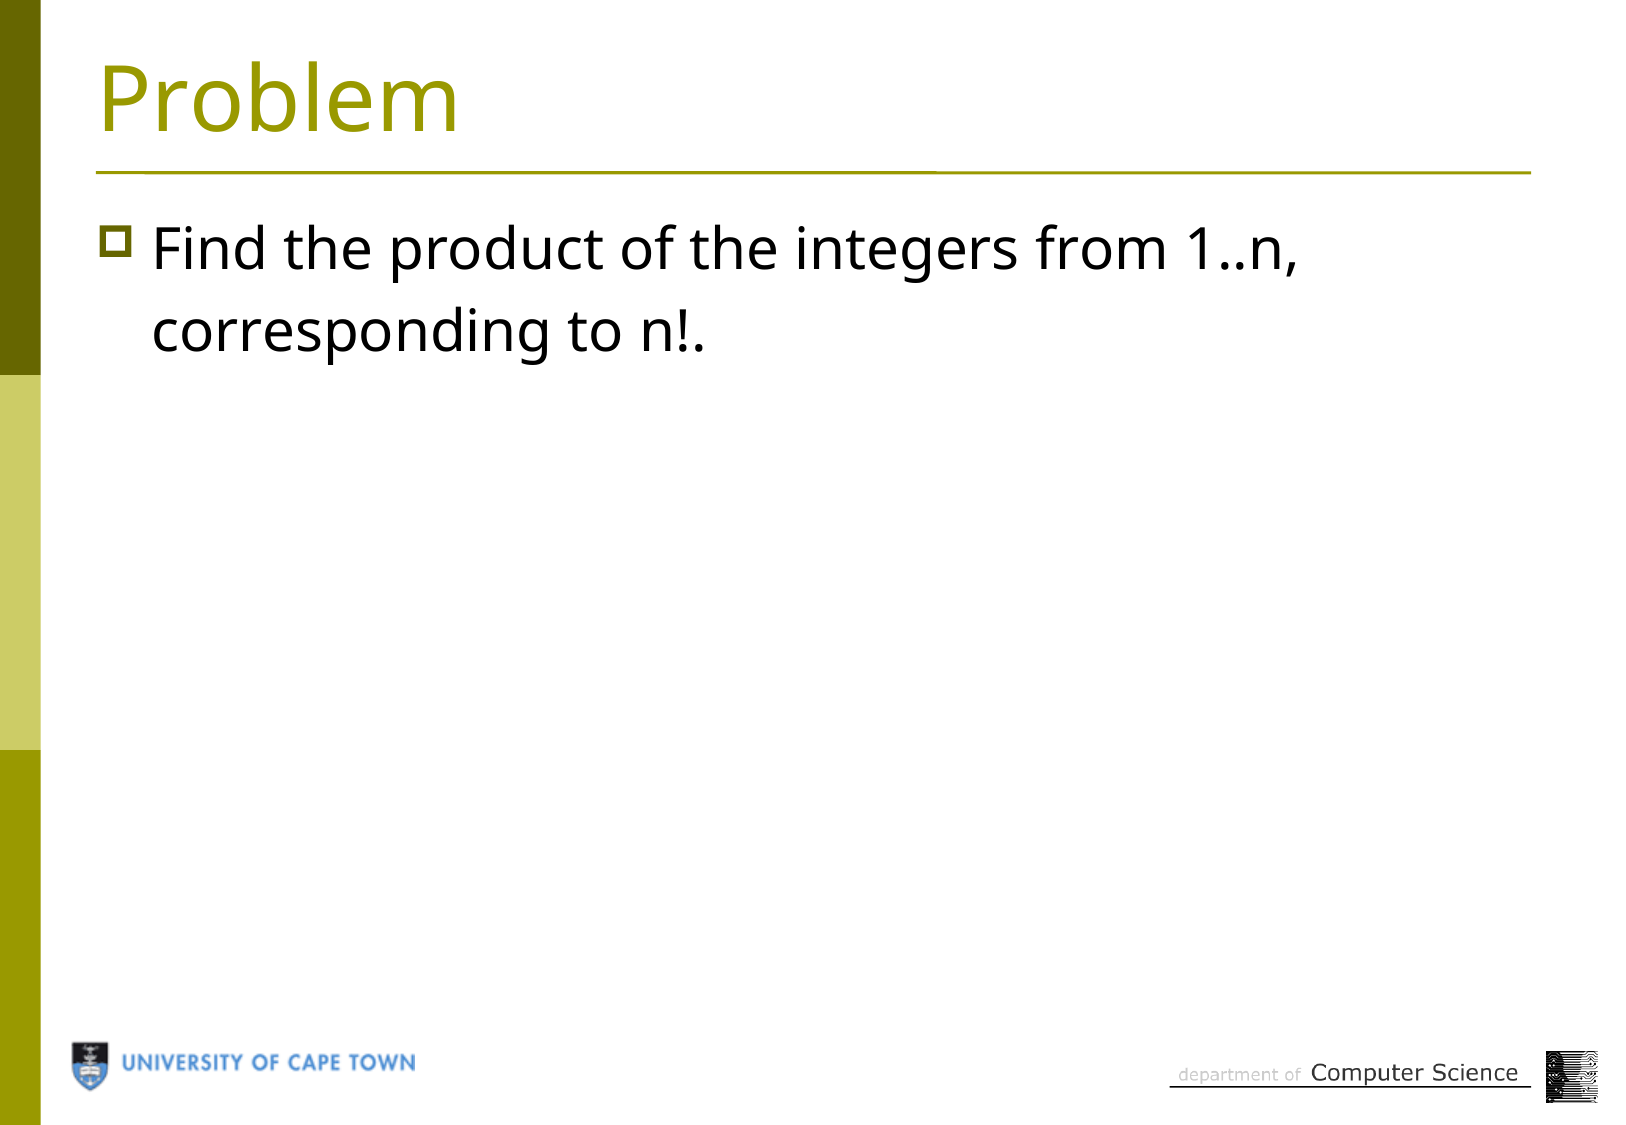

# Problem
Find the product of the integers from 1..n, corresponding to n!.